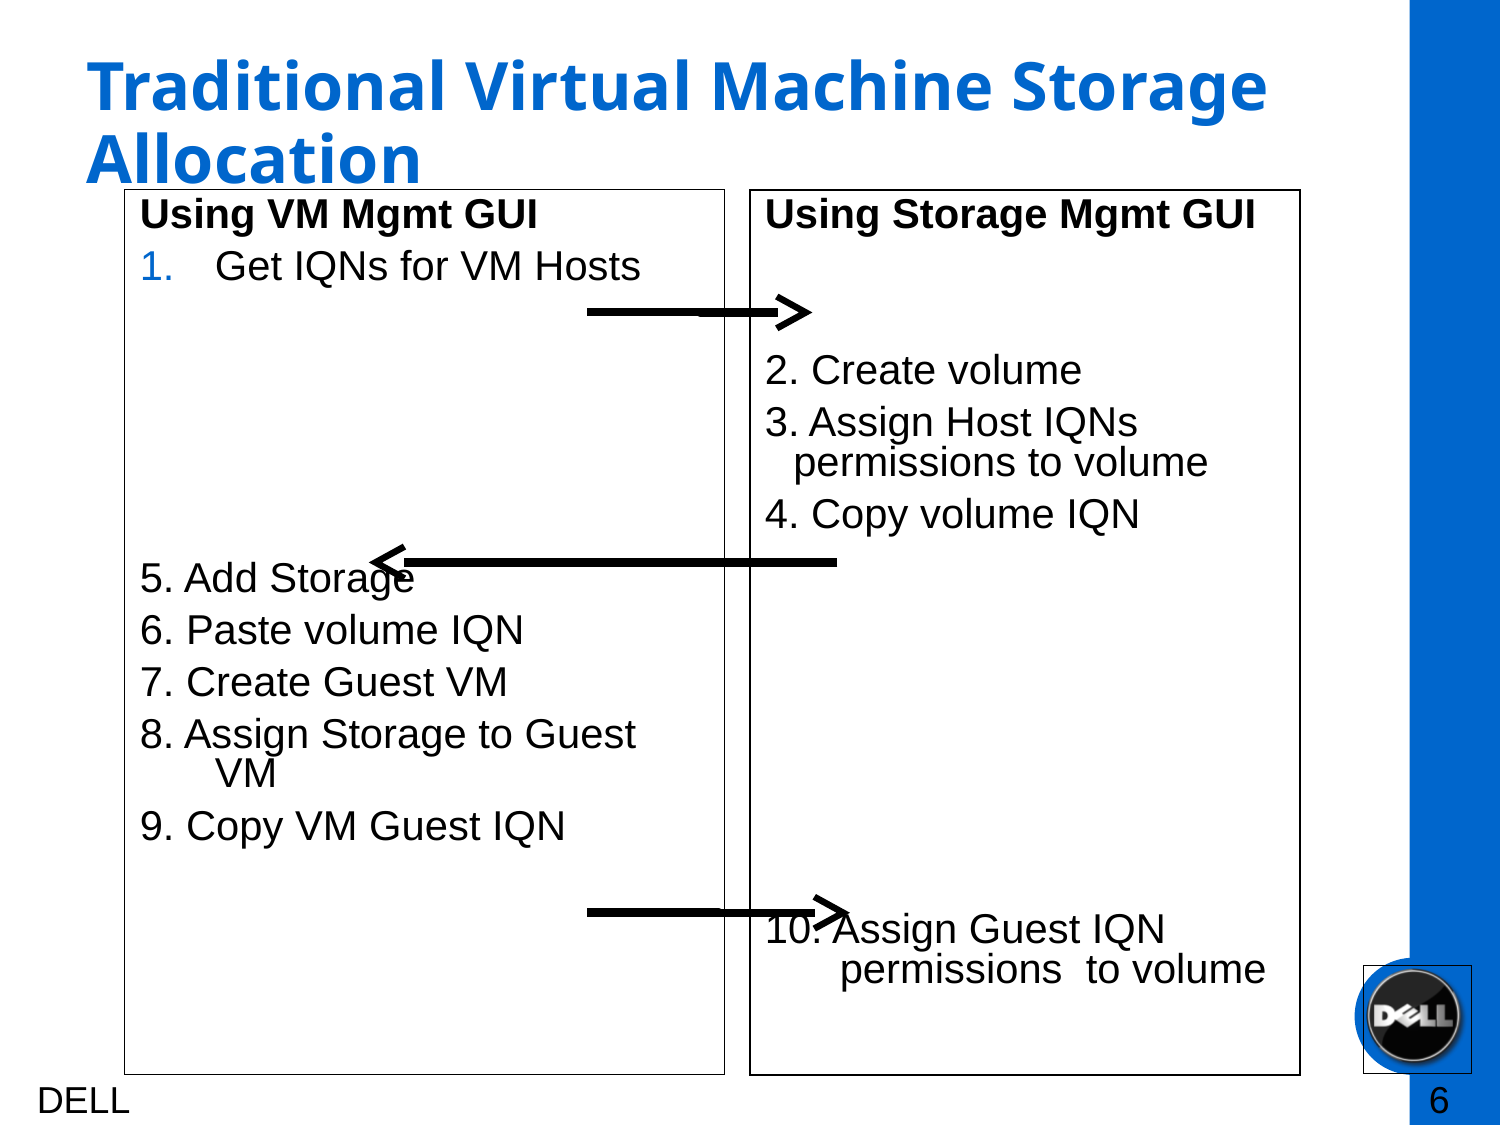

# Traditional Virtual Machine Storage Allocation
Using VM Mgmt GUI
Get IQNs for VM Hosts
5. Add Storage
6. Paste volume IQN
7. Create Guest VM
8. Assign Storage to Guest VM
9. Copy VM Guest IQN
Using Storage Mgmt GUI
2. Create volume
3. Assign Host IQNs permissions to volume
4. Copy volume IQN
10. Assign Guest IQN permissions to volume